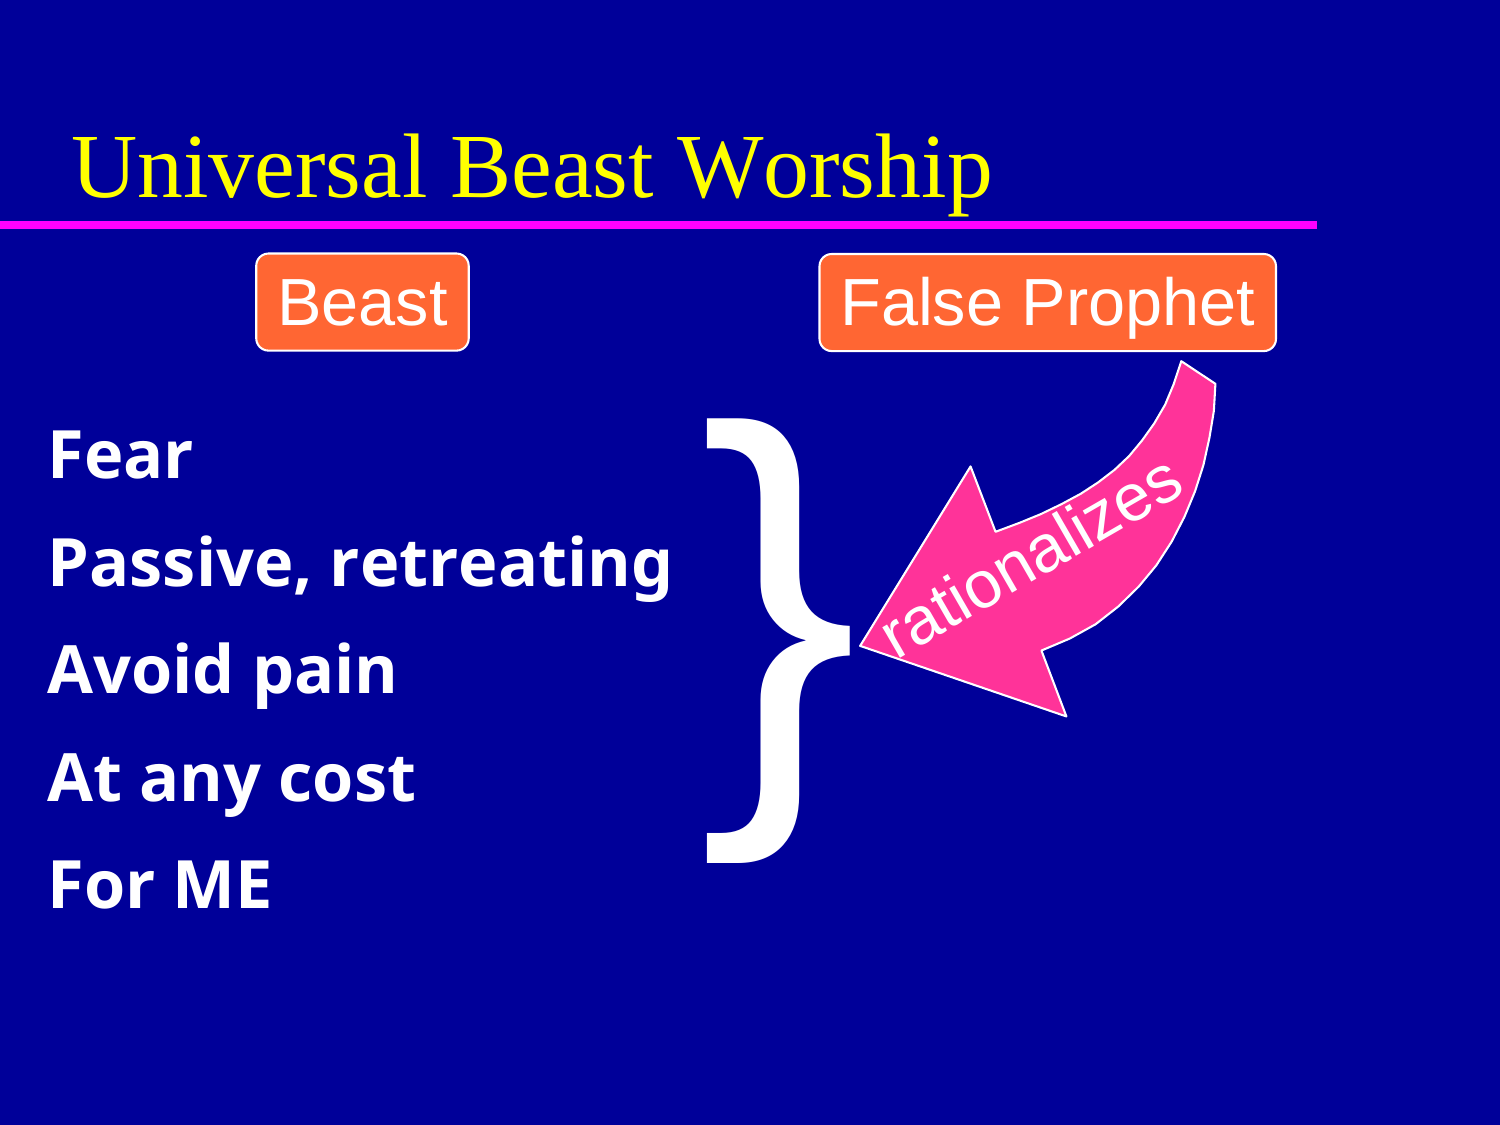

# Universal Beast Worship
Beast
False Prophet
}
rationalizes
Fear
Passive, retreating
Avoid pain
At any cost
For ME